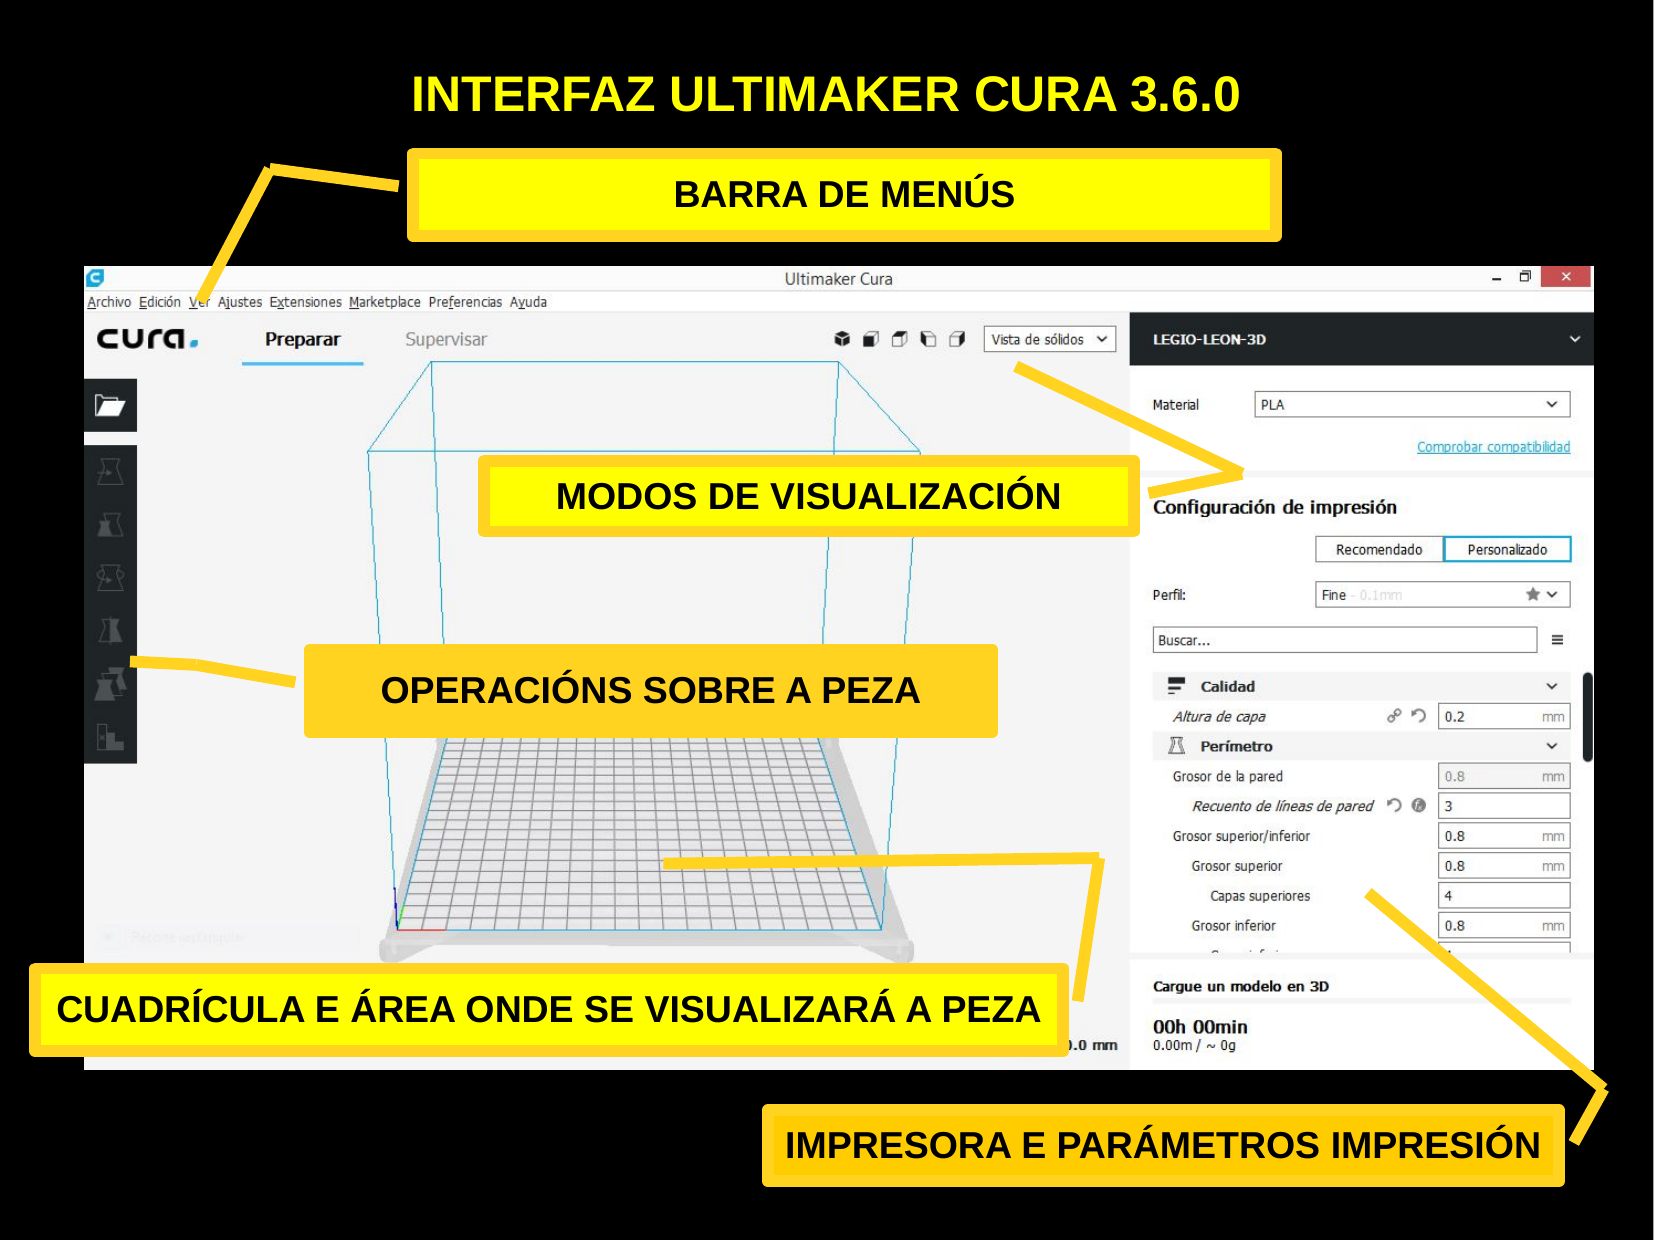

INTERFAZ ULTIMAKER CURA 3.6.0
BARRA DE MENÚS
MODOS DE VISUALIZACIÓN
OPERACIÓNS SOBRE A PEZA
CUADRÍCULA E ÁREA ONDE SE VISUALIZARÁ A PEZA
IMPRESORA E PARÁMETROS IMPRESIÓN